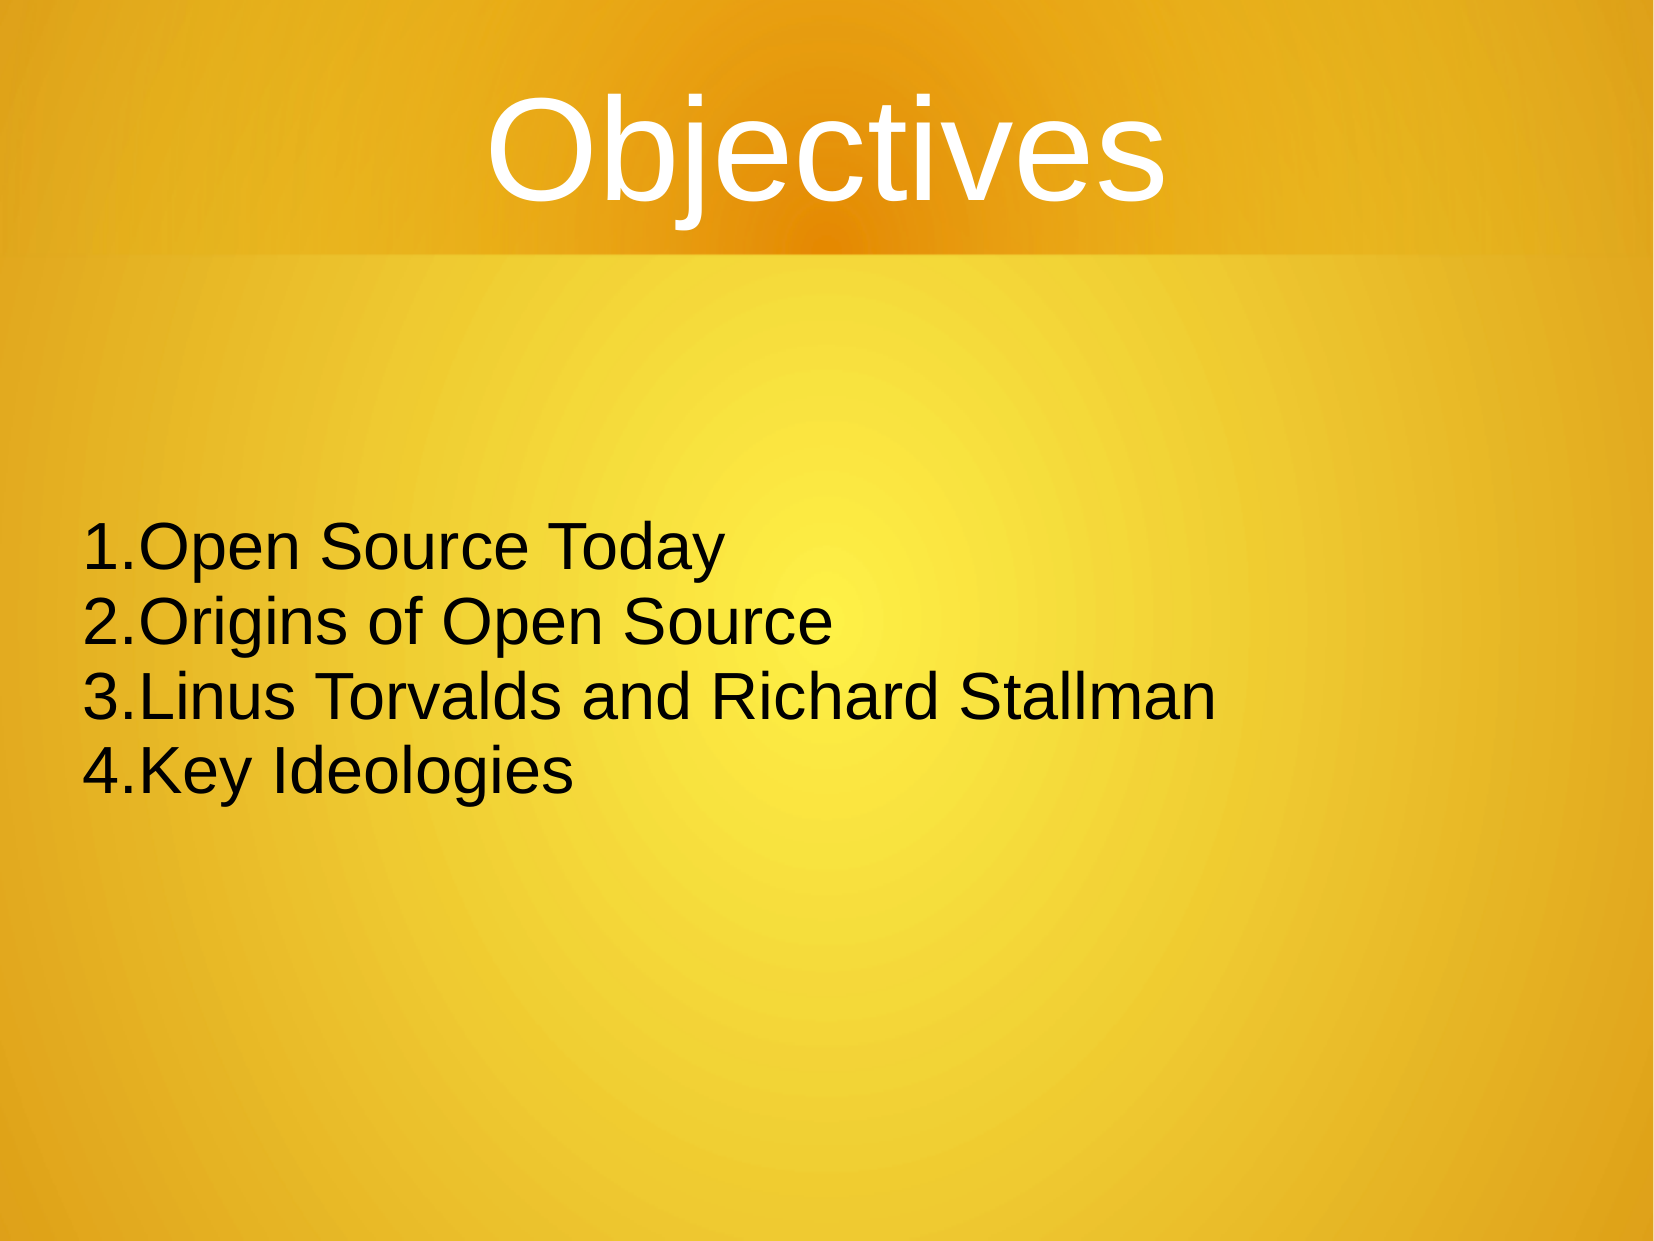

# Objectives
Open Source Today
Origins of Open Source
Linus Torvalds and Richard Stallman
Key Ideologies